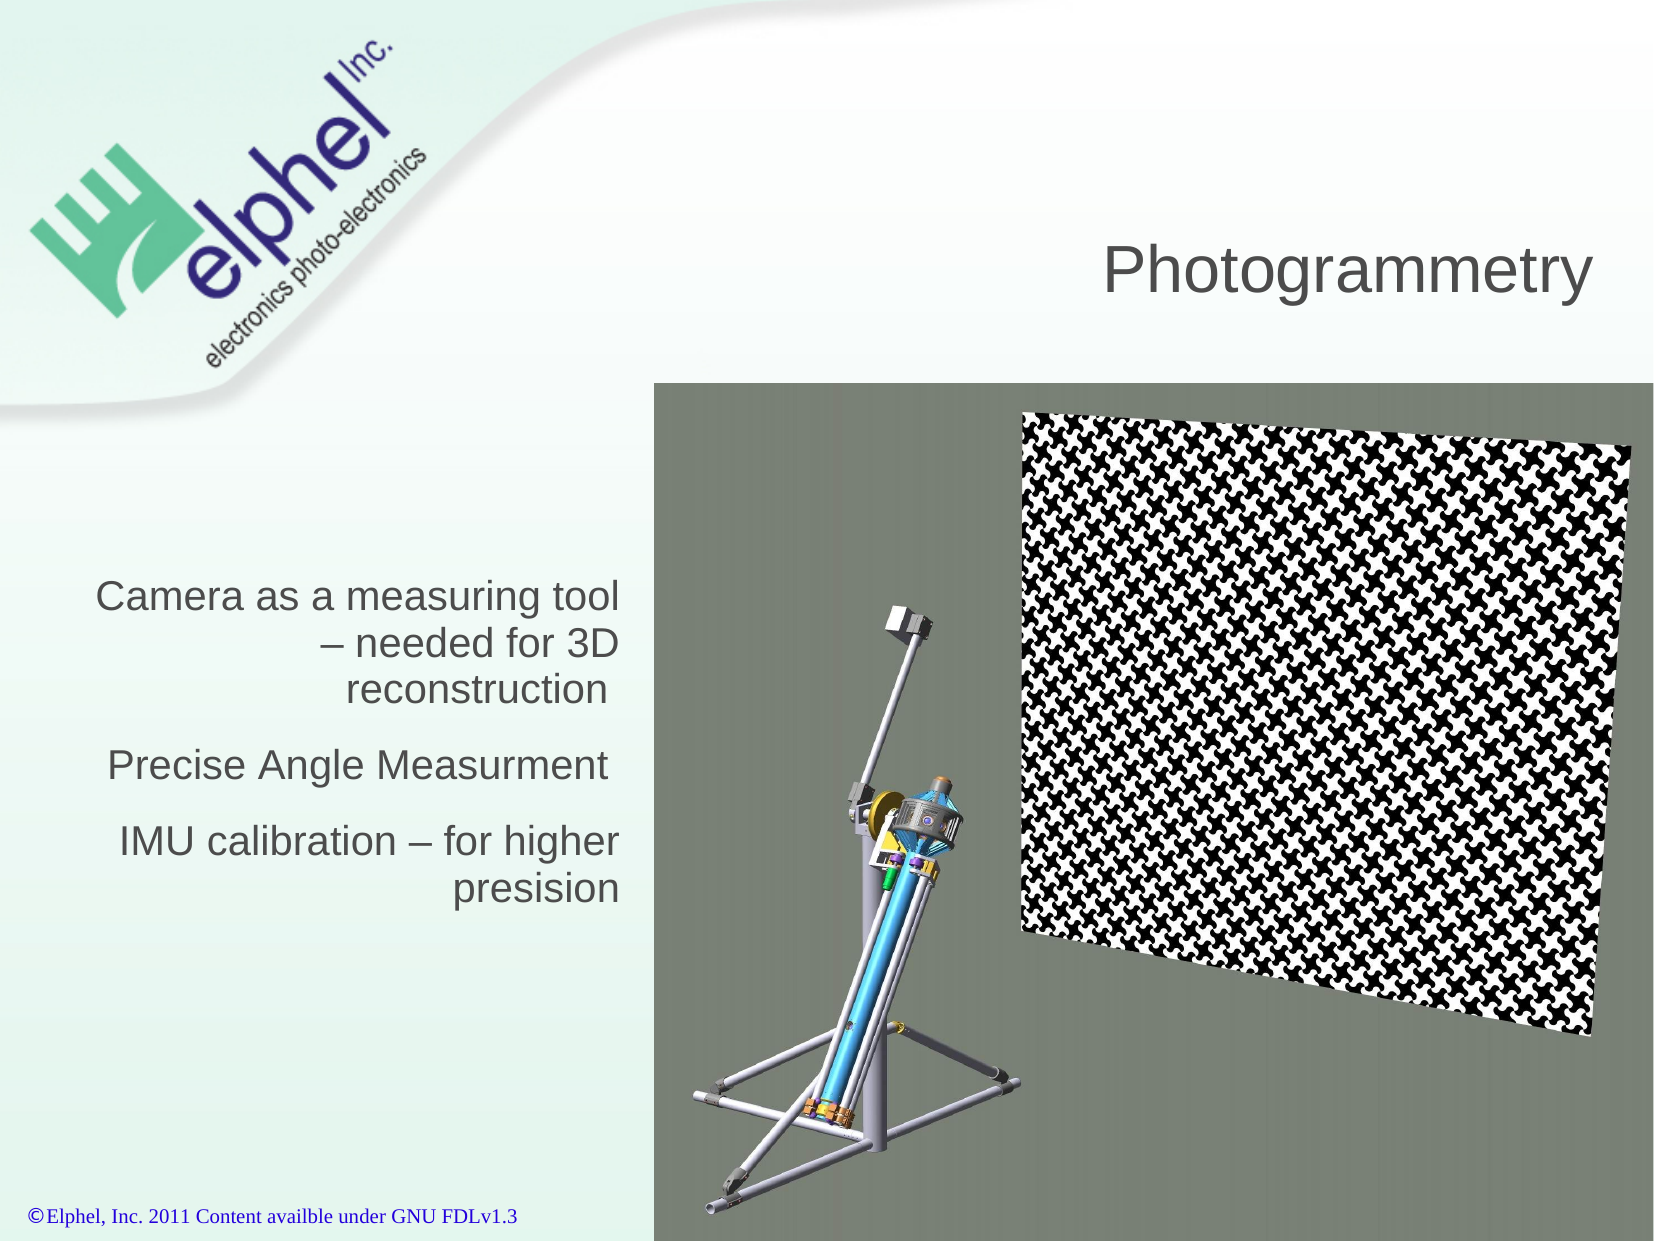

# Photogrammetry
Camera as a measuring tool – needed for 3D reconstruction
Precise Angle Measurment
IMU calibration – for higher presision